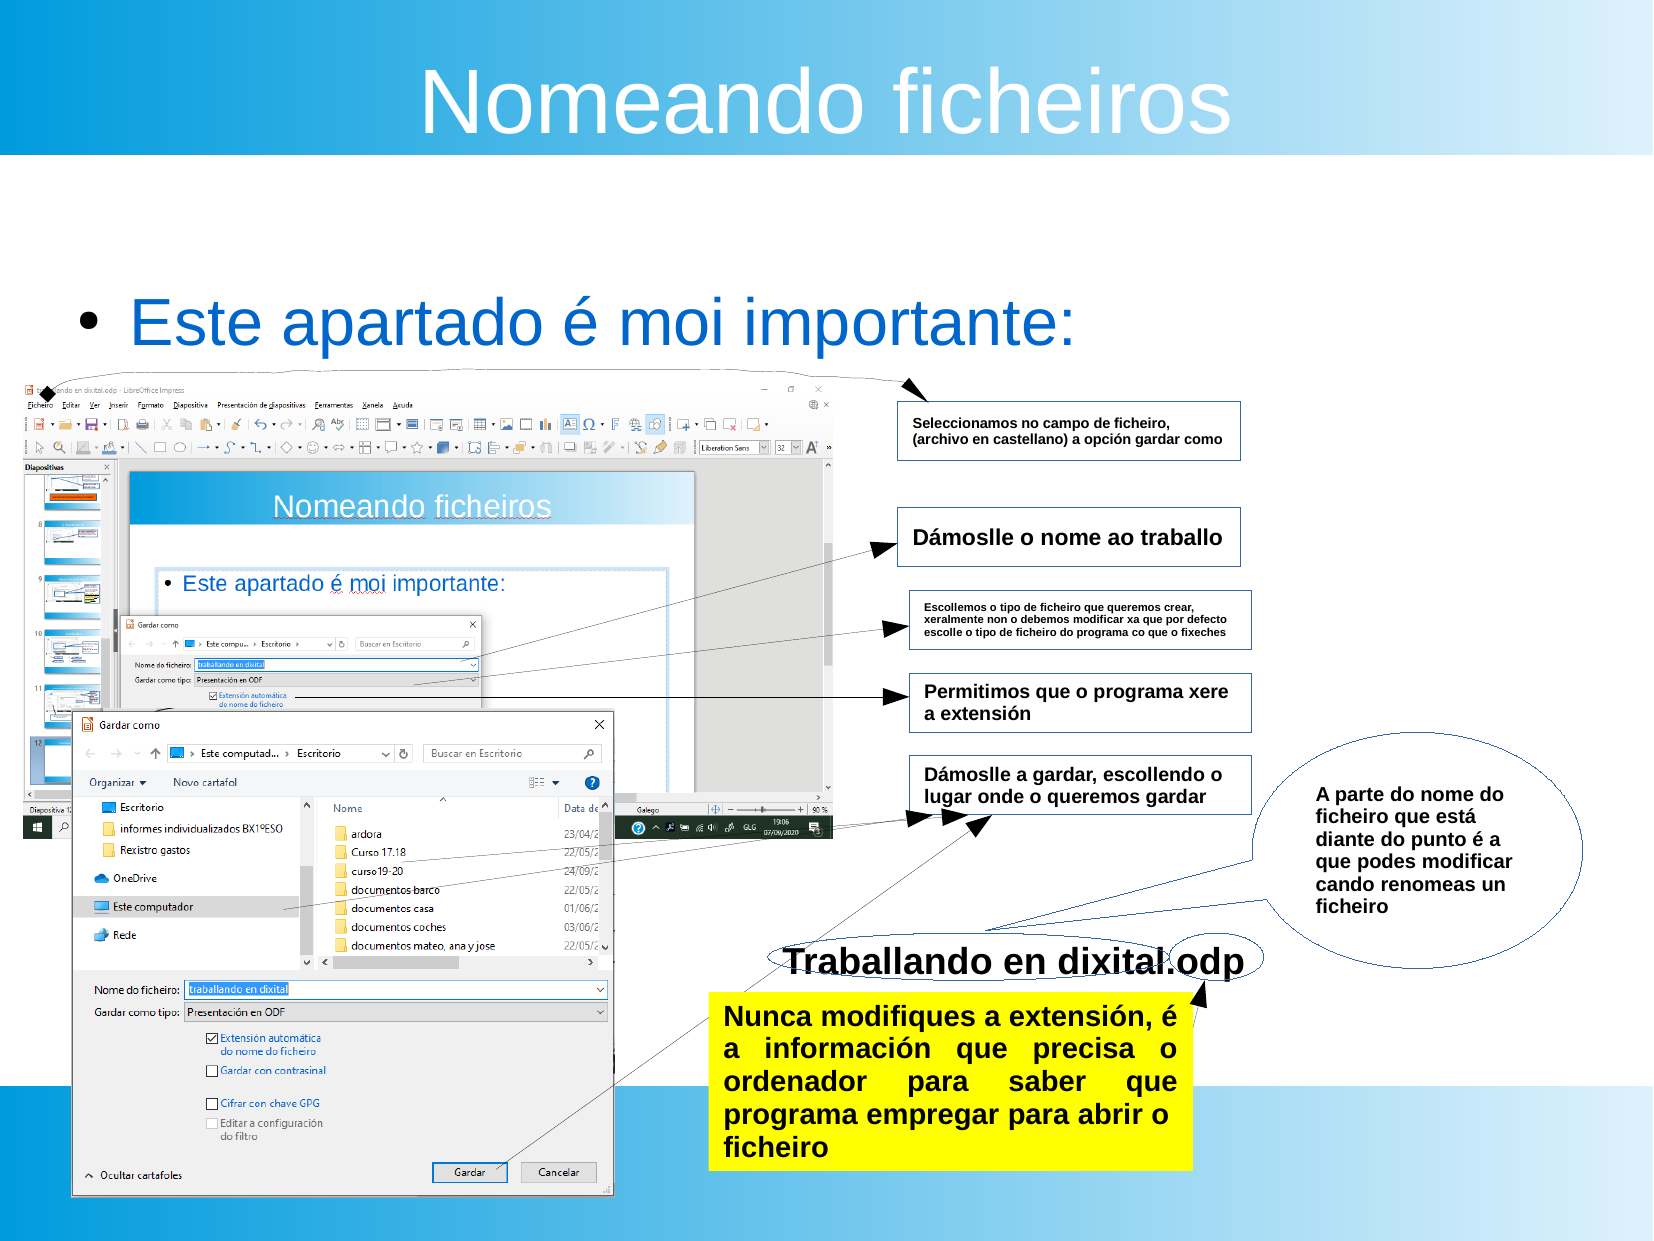

# Nomeando ficheiros
Este apartado é moi importante:
Seleccionamos no campo de ficheiro, (archivo en castellano) a opción gardar como
Dámoslle o nome ao traballo
Escollemos o tipo de ficheiro que queremos crear, xeralmente non o debemos modificar xa que por defecto escolle o tipo de ficheiro do programa co que o fixeches
Permitimos que o programa xere a extensión
A parte do nome do ficheiro que está diante do punto é a que podes modificar cando renomeas un ficheiro
Dámoslle a gardar, escollendo o lugar onde o queremos gardar
Traballando en dixital.odp
Nunca modifiques a extensión, é a información que precisa o ordenador para saber que programa empregar para abrir o ficheiro